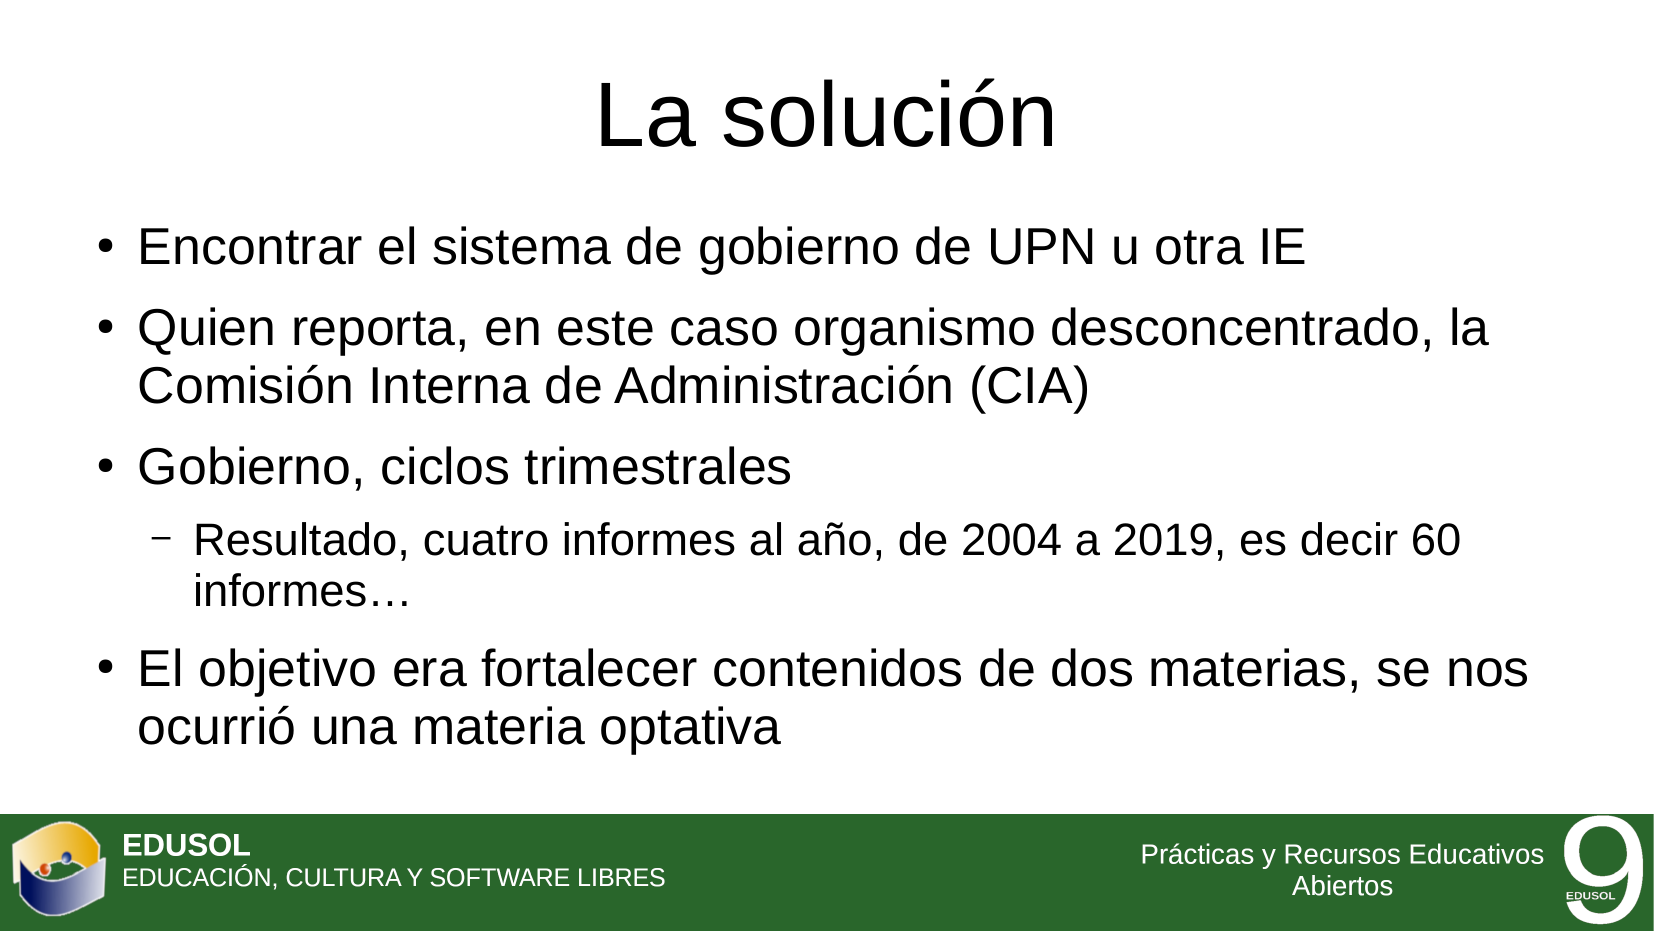

# La solución
Encontrar el sistema de gobierno de UPN u otra IE
Quien reporta, en este caso organismo desconcentrado, la Comisión Interna de Administración (CIA)
Gobierno, ciclos trimestrales
Resultado, cuatro informes al año, de 2004 a 2019, es decir 60 informes…
El objetivo era fortalecer contenidos de dos materias, se nos ocurrió una materia optativa